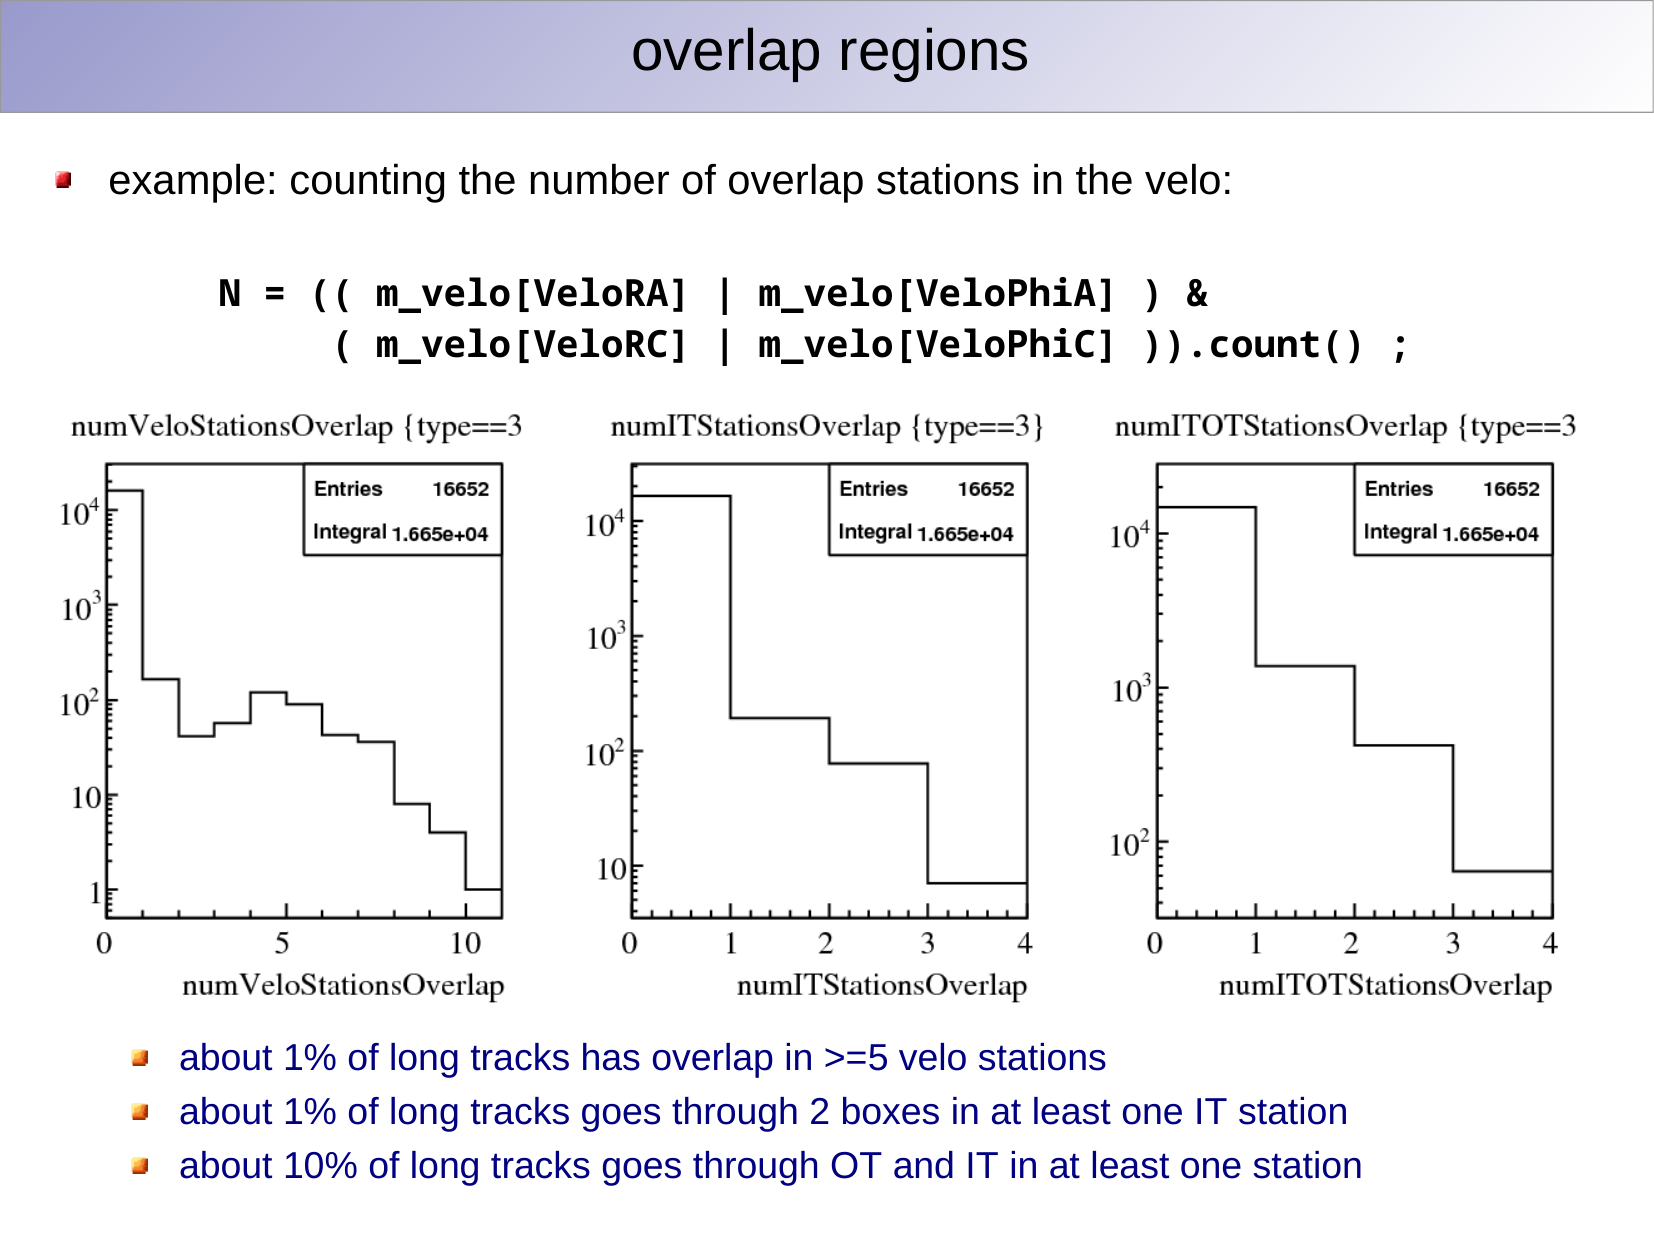

# overlap regions
example: counting the number of overlap stations in the velo:
N = (( m_velo[VeloRA] | m_velo[VeloPhiA] ) &
 ( m_velo[VeloRC] | m_velo[VeloPhiC] )).count() ;
about 1% of long tracks has overlap in >=5 velo stations
about 1% of long tracks goes through 2 boxes in at least one IT station
about 10% of long tracks goes through OT and IT in at least one station